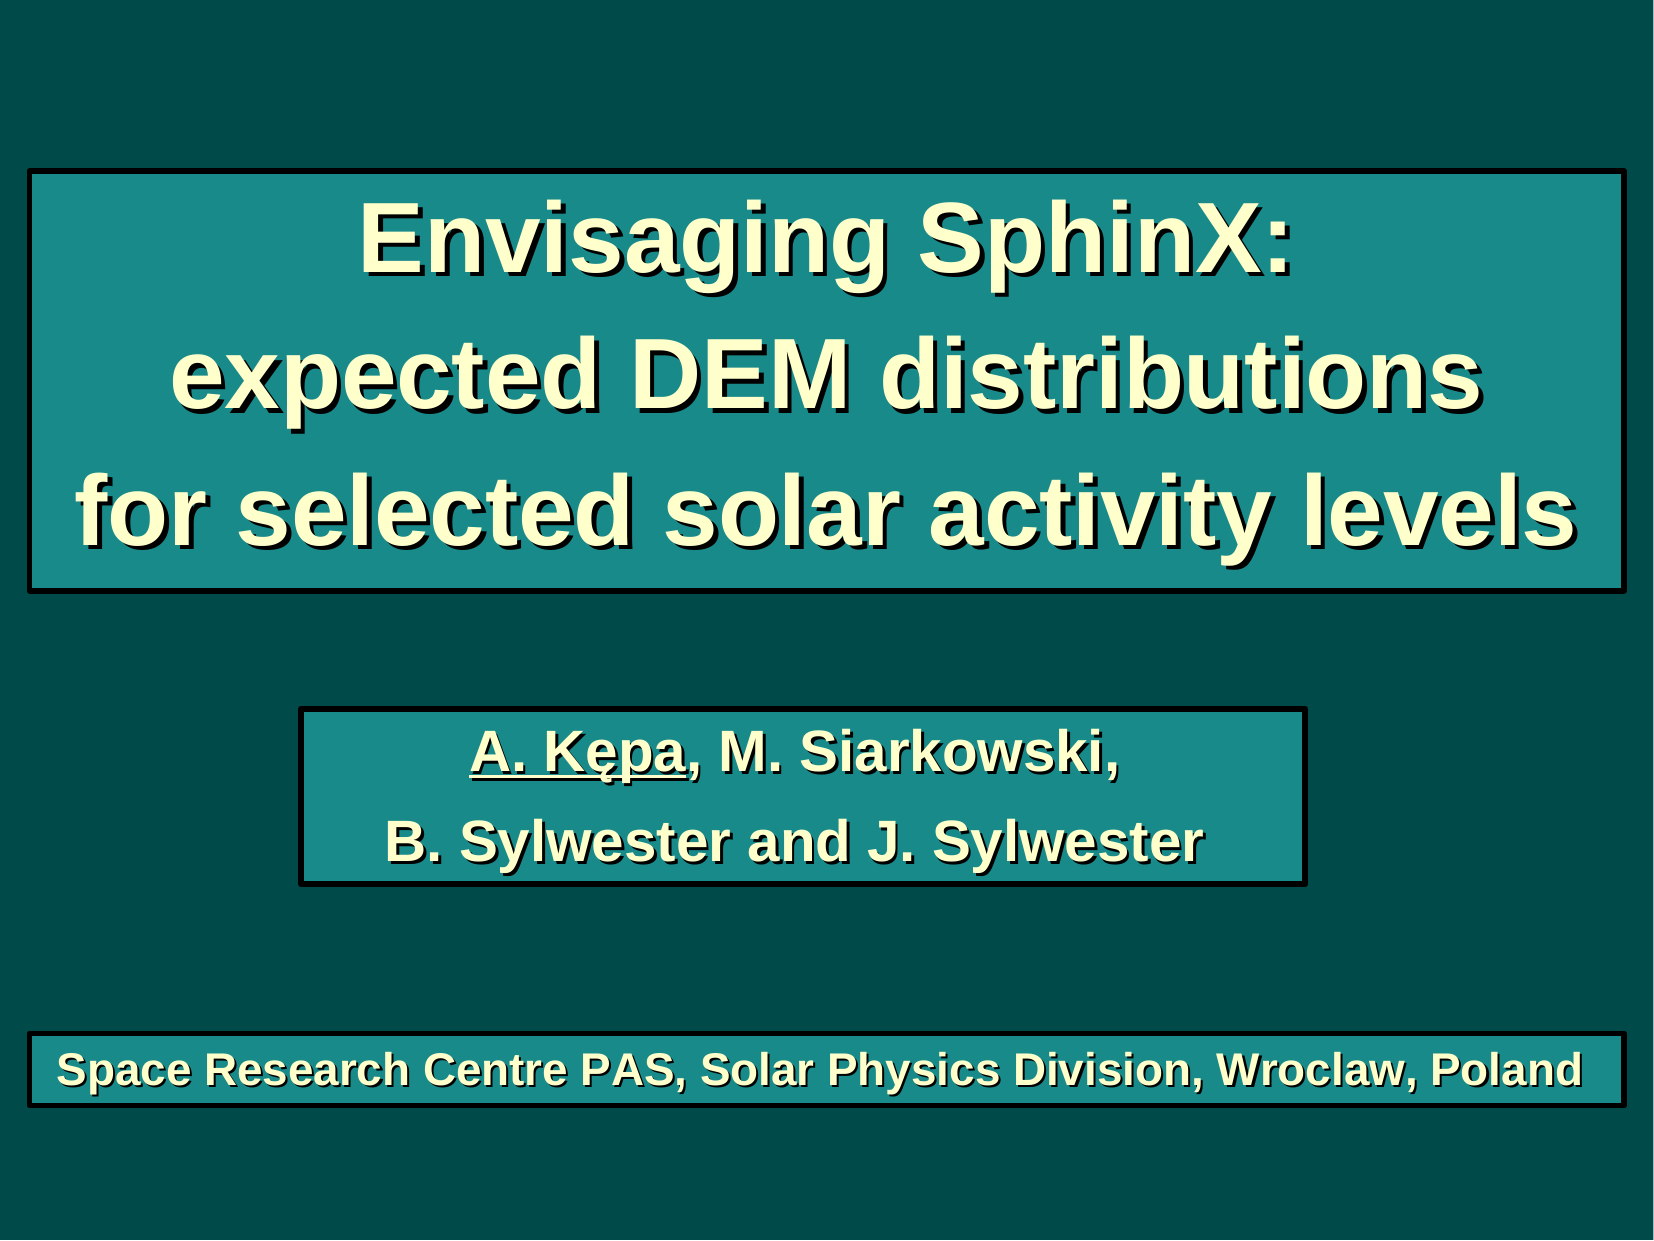

Envisaging SphinX:
 expected DEM distributions
for selected solar activity levels
A. Kępa, M. Siarkowski,
B. Sylwester and J. Sylwester
Space Research Centre PAS, Solar Physics Division, Wroclaw, Poland